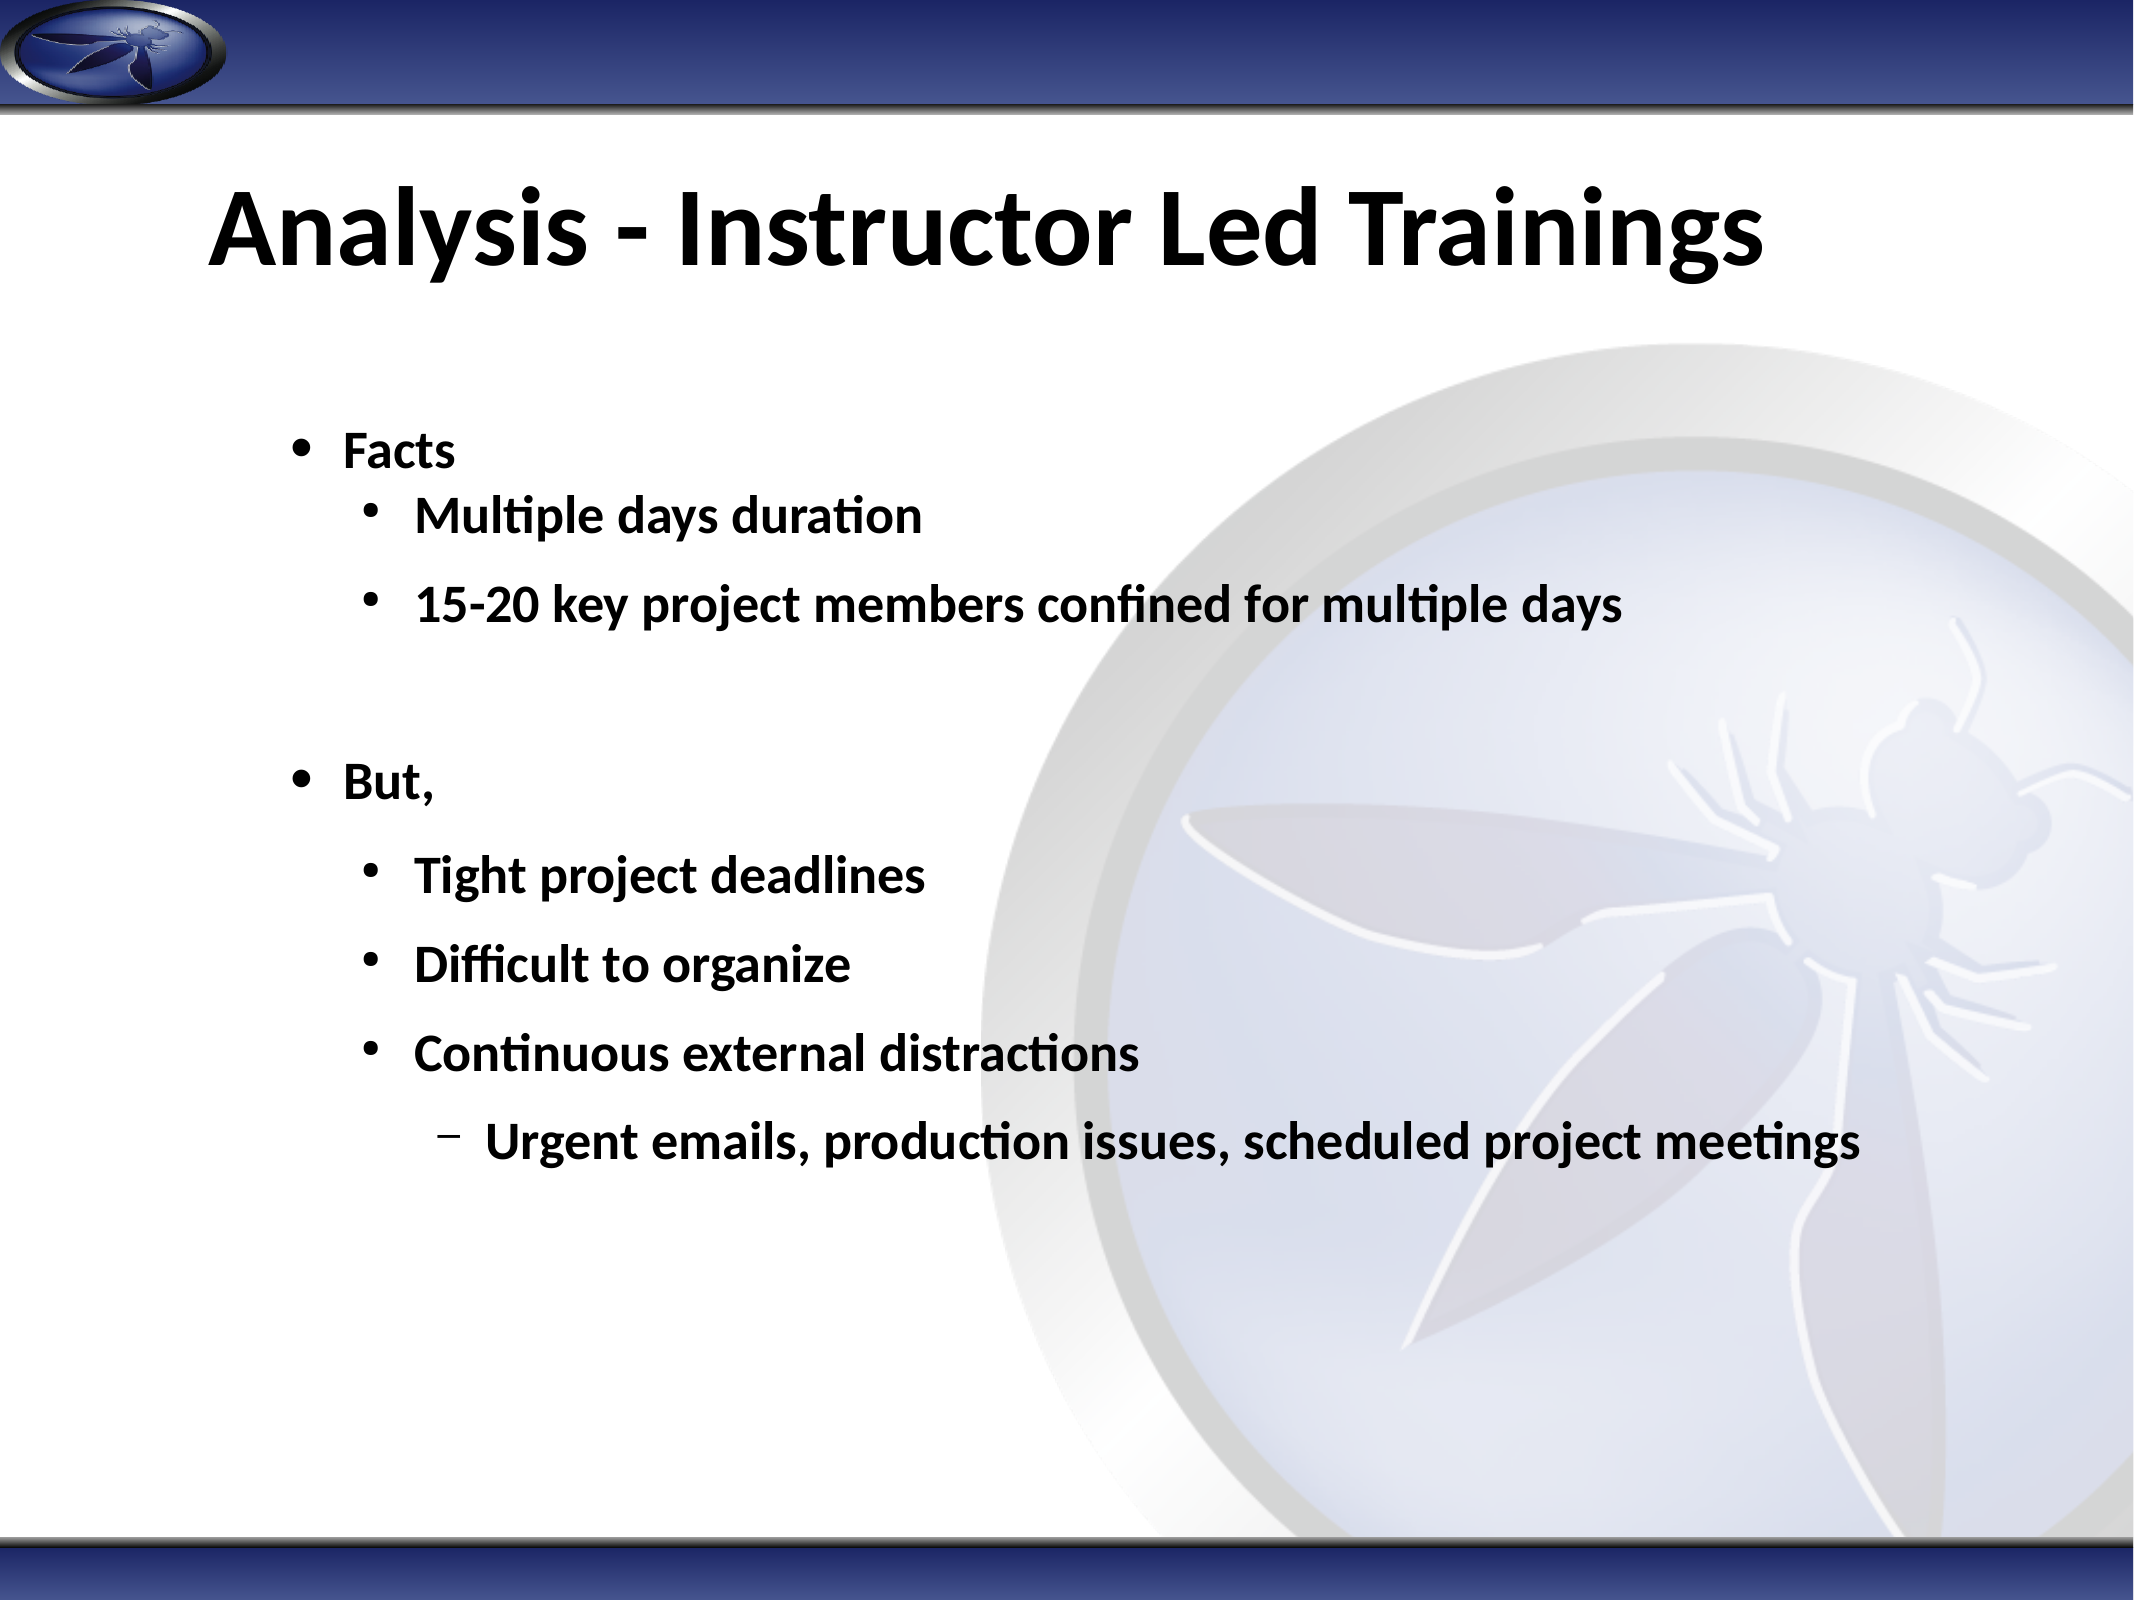

# Analysis - Instructor Led Trainings
Facts
Multiple days duration
15-20 key project members confined for multiple days
But,
Tight project deadlines
Difficult to organize
Continuous external distractions
Urgent emails, production issues, scheduled project meetings